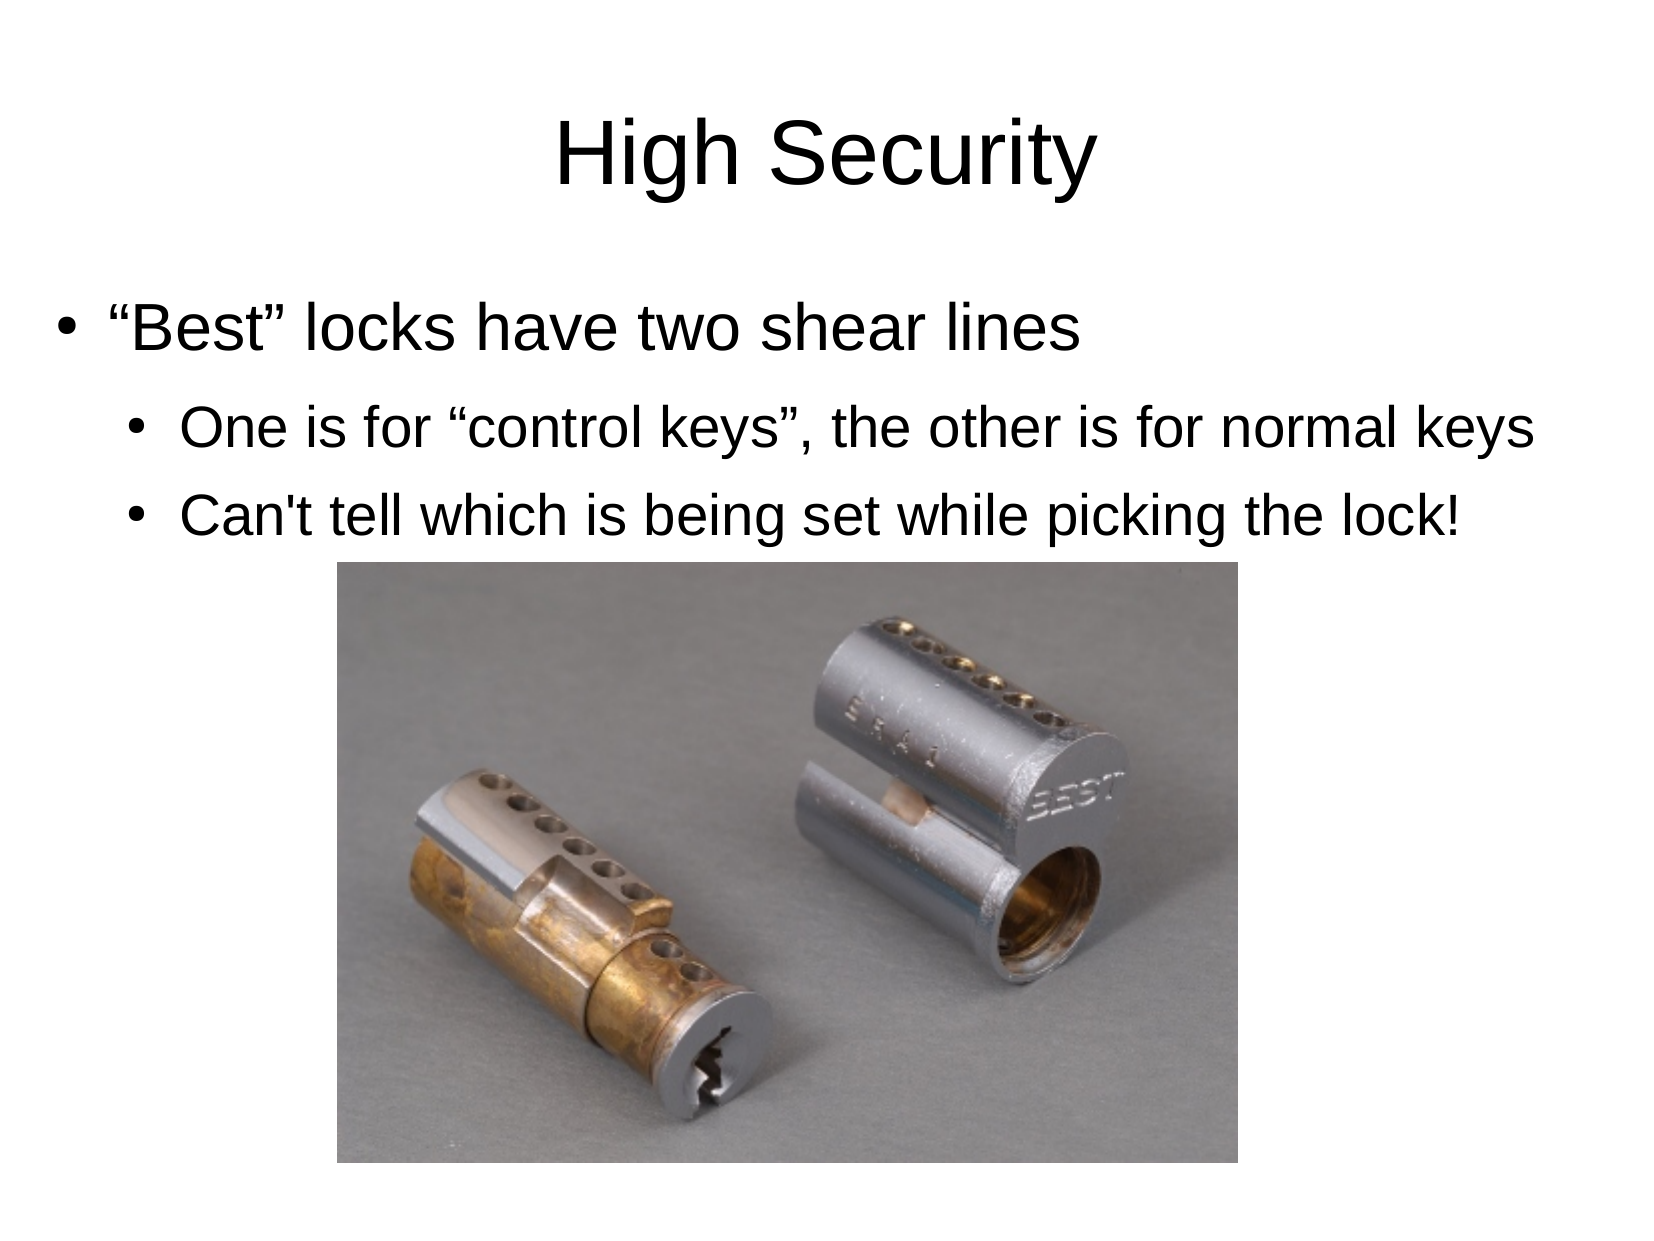

# High Security
“Best” locks have two shear lines
One is for “control keys”, the other is for normal keys
Can't tell which is being set while picking the lock!